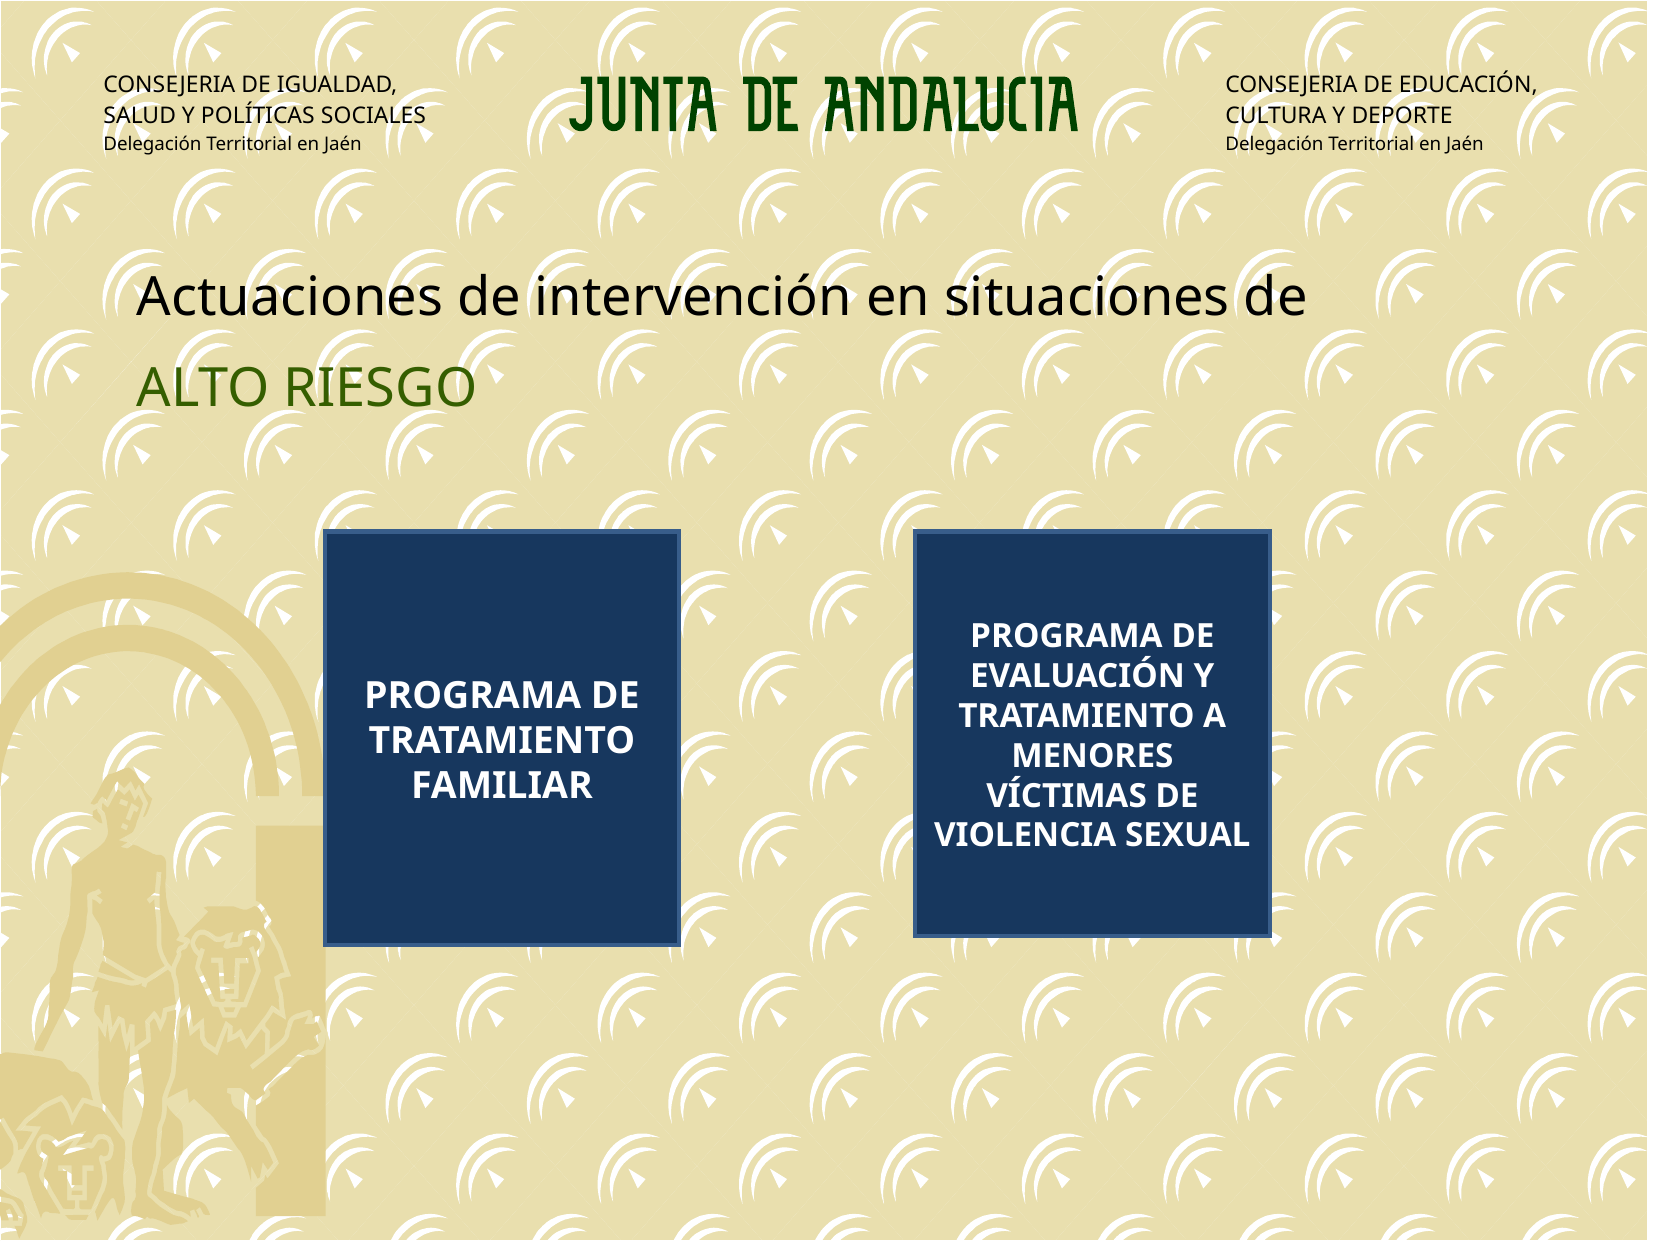

CONSEJERIA DE IGUALDAD,
SALUD Y POLÍTICAS SOCIALES
Delegación Territorial en Jaén
CONSEJERIA DE EDUCACIÓN,
CULTURA Y DEPORTE
Delegación Territorial en Jaén
Actuaciones de intervención en situaciones de
ALTO RIESGO
PROGRAMA DE TRATAMIENTO FAMILIAR
PROGRAMA DE EVALUACIÓN Y TRATAMIENTO A MENORES VÍCTIMAS DE VIOLENCIA SEXUAL